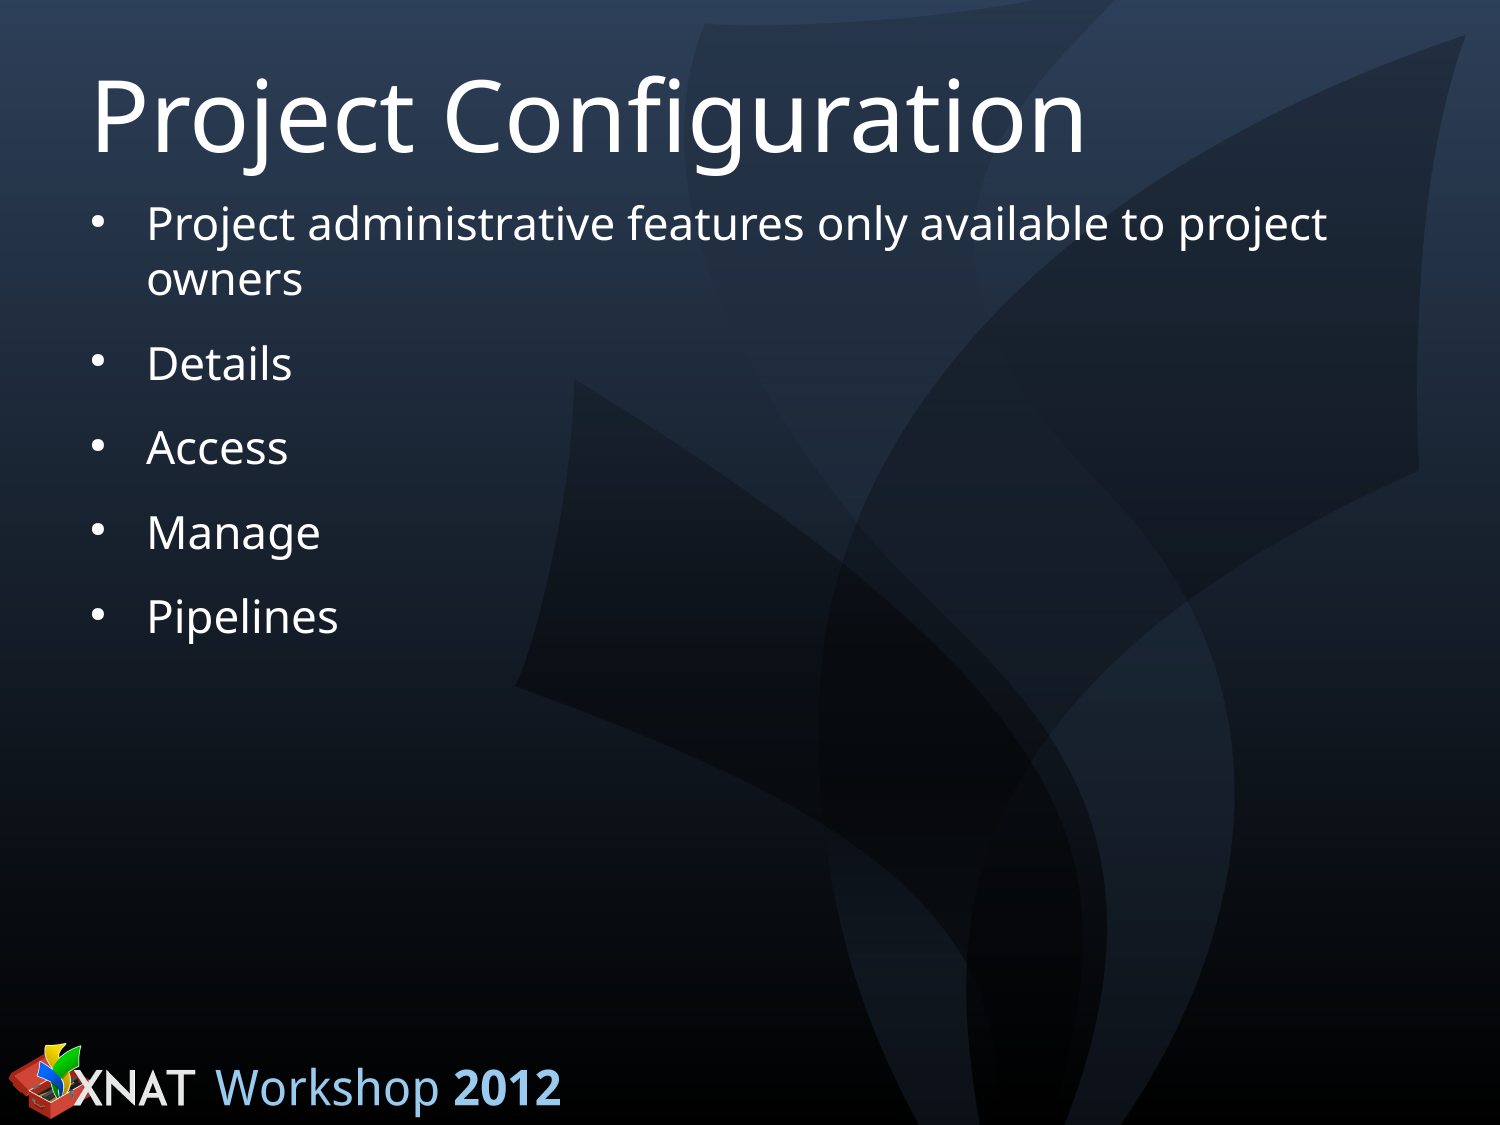

# Project Configuration
Project administrative features only available to project owners
Details
Access
Manage
Pipelines